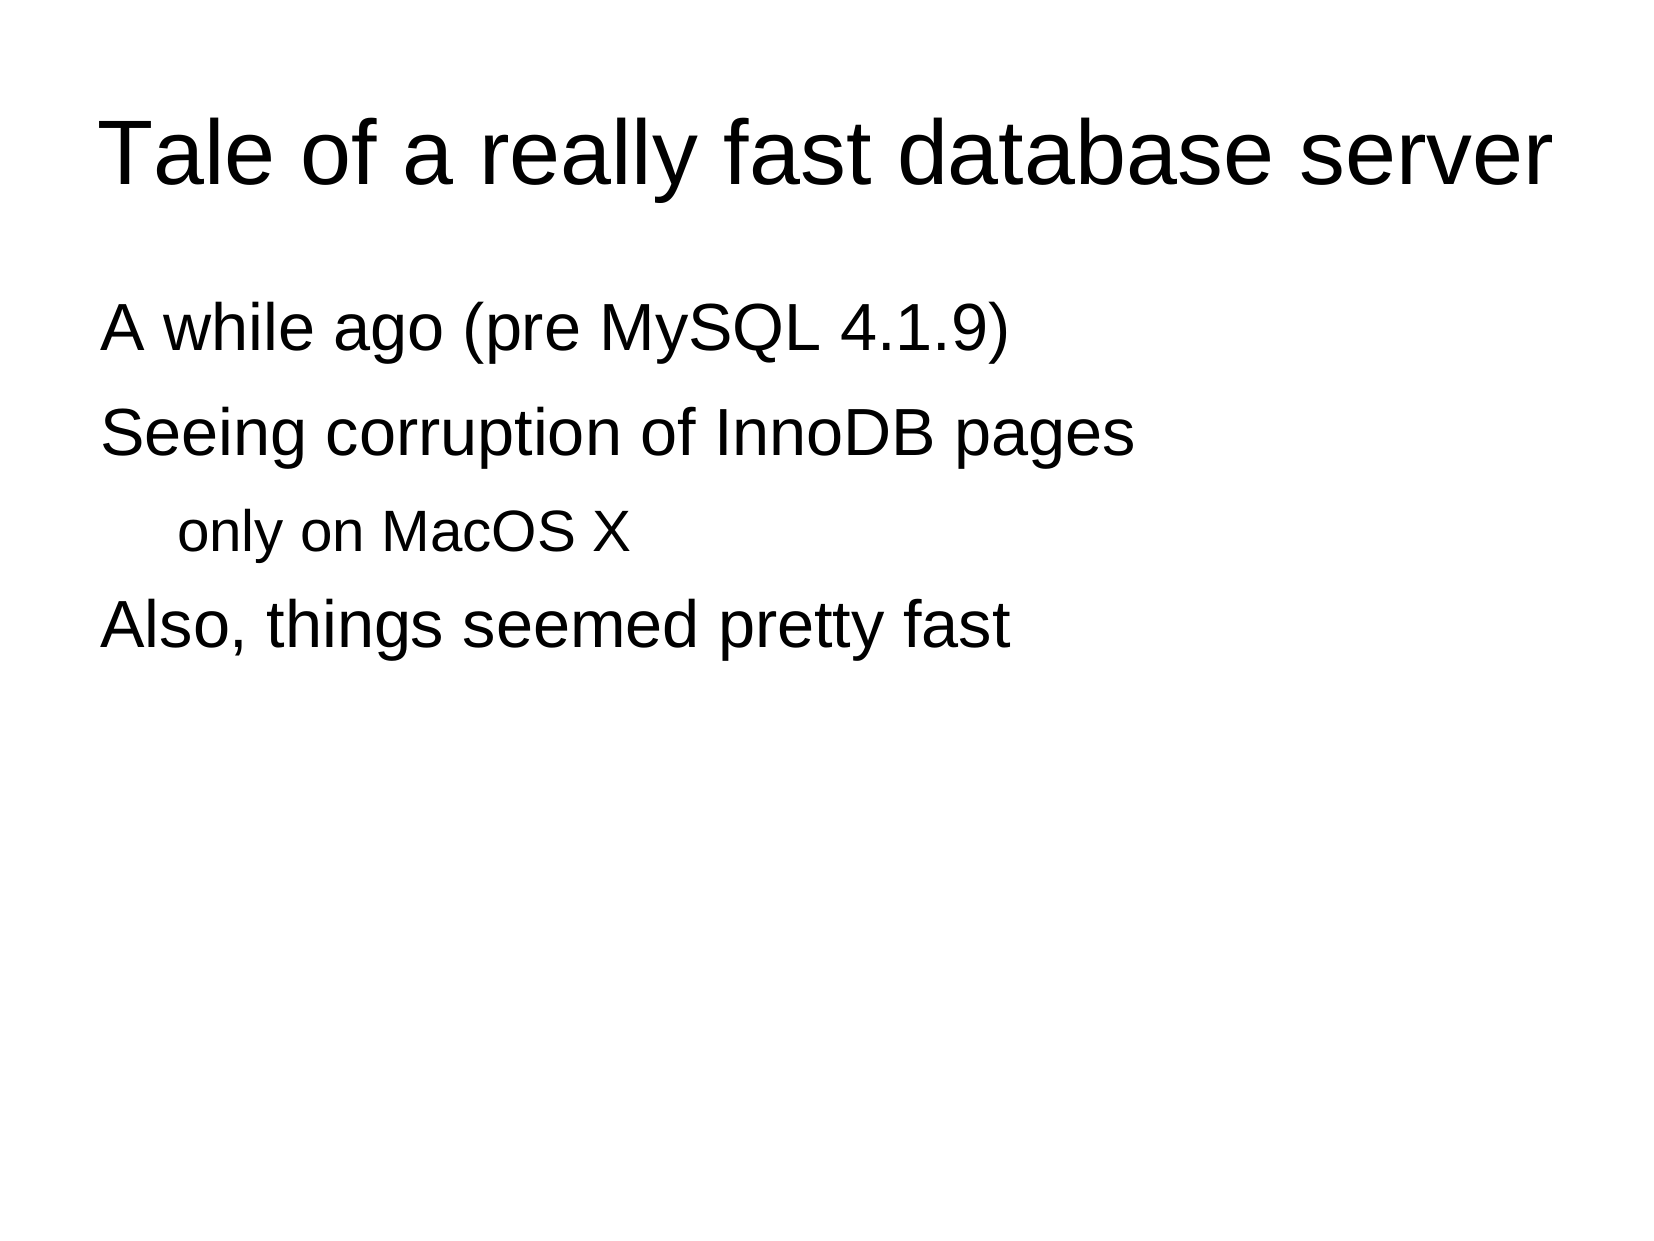

# Tale of a really fast database server
A while ago (pre MySQL 4.1.9)
Seeing corruption of InnoDB pages
only on MacOS X
Also, things seemed pretty fast